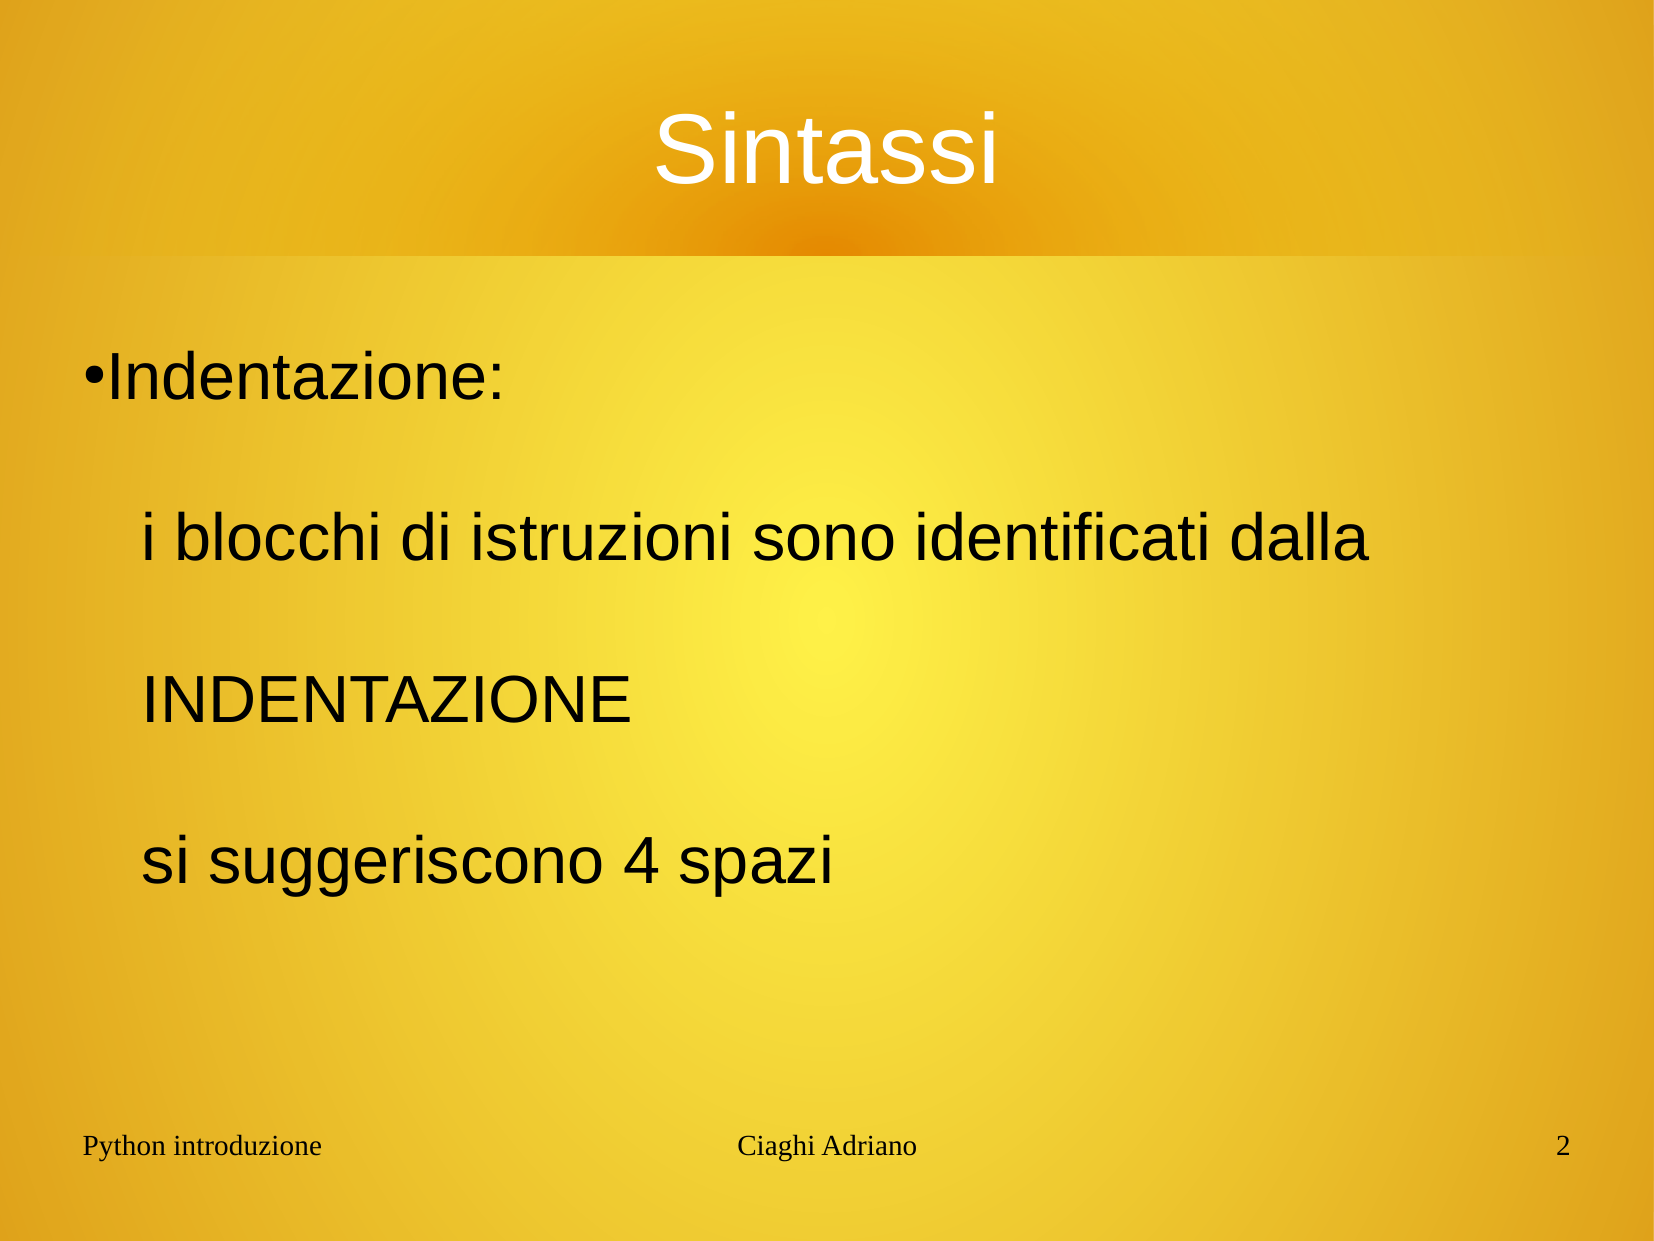

# Sintassi
Indentazione:
i blocchi di istruzioni sono identificati dalla
INDENTAZIONE
si suggeriscono 4 spazi
Python introduzione
Ciaghi Adriano
2